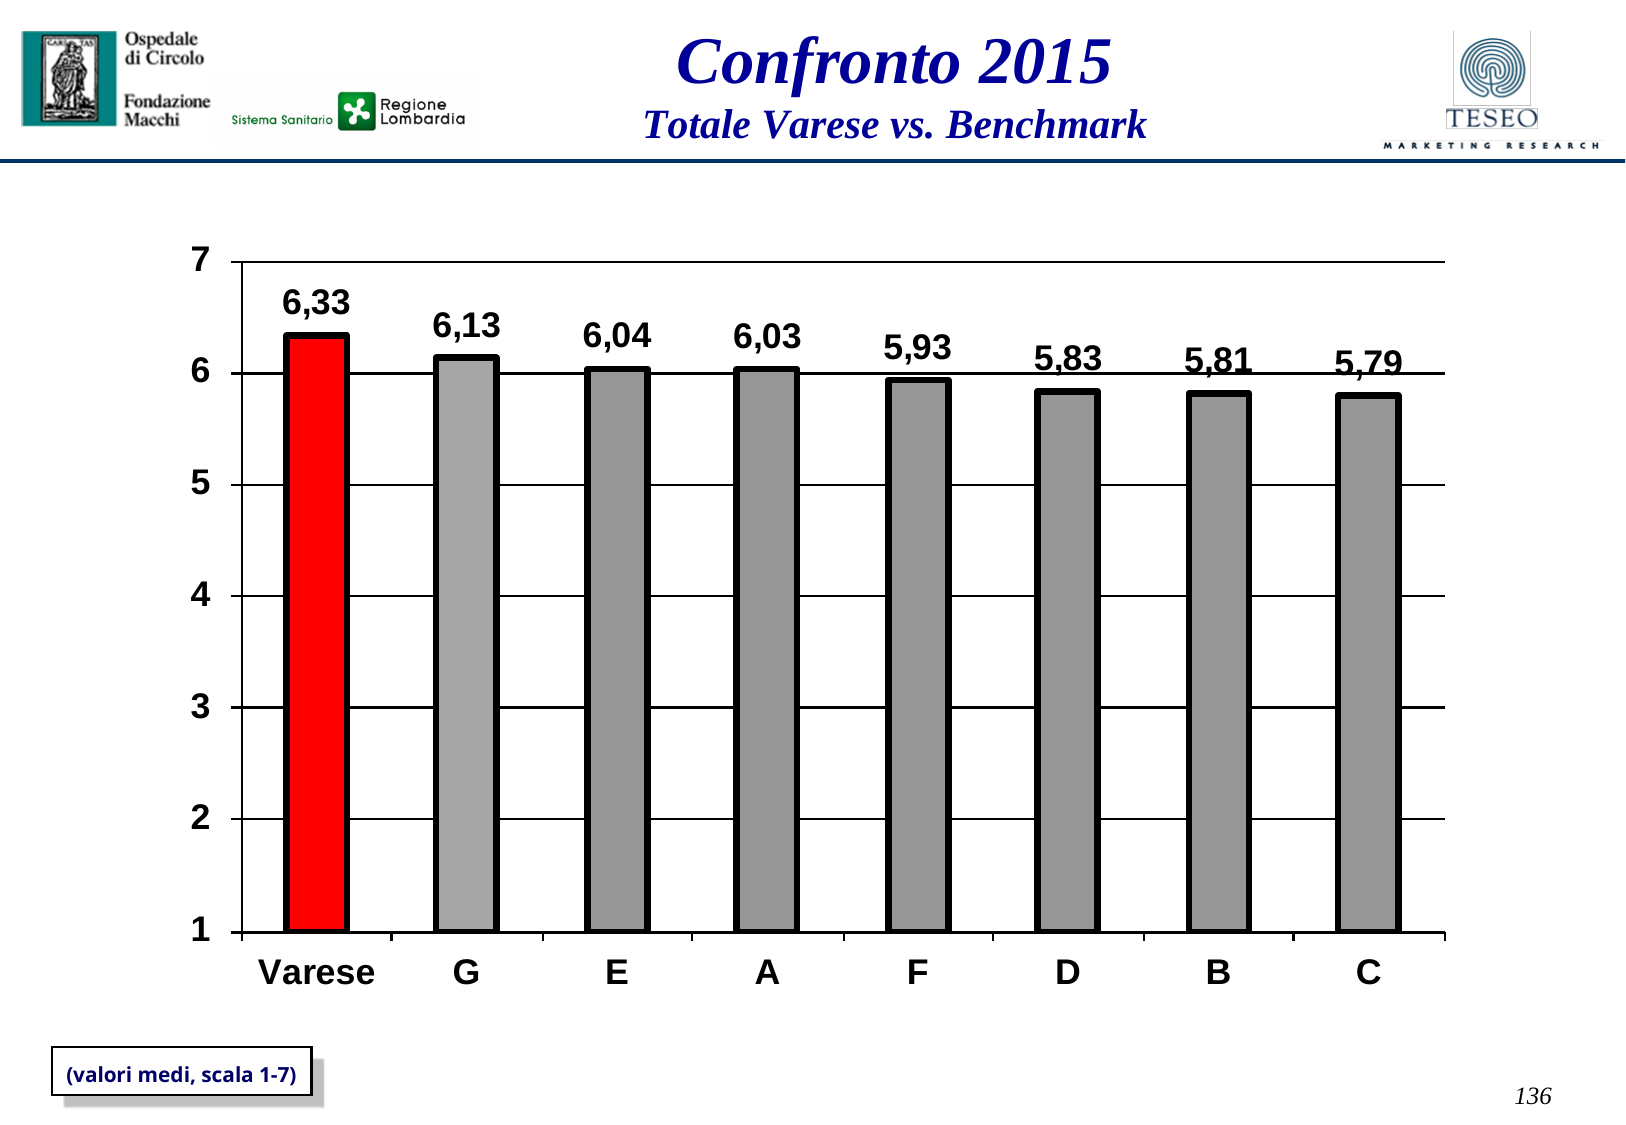

Confronto 2015
Totale Varese vs. Benchmark
(valori medi, scala 1-7)